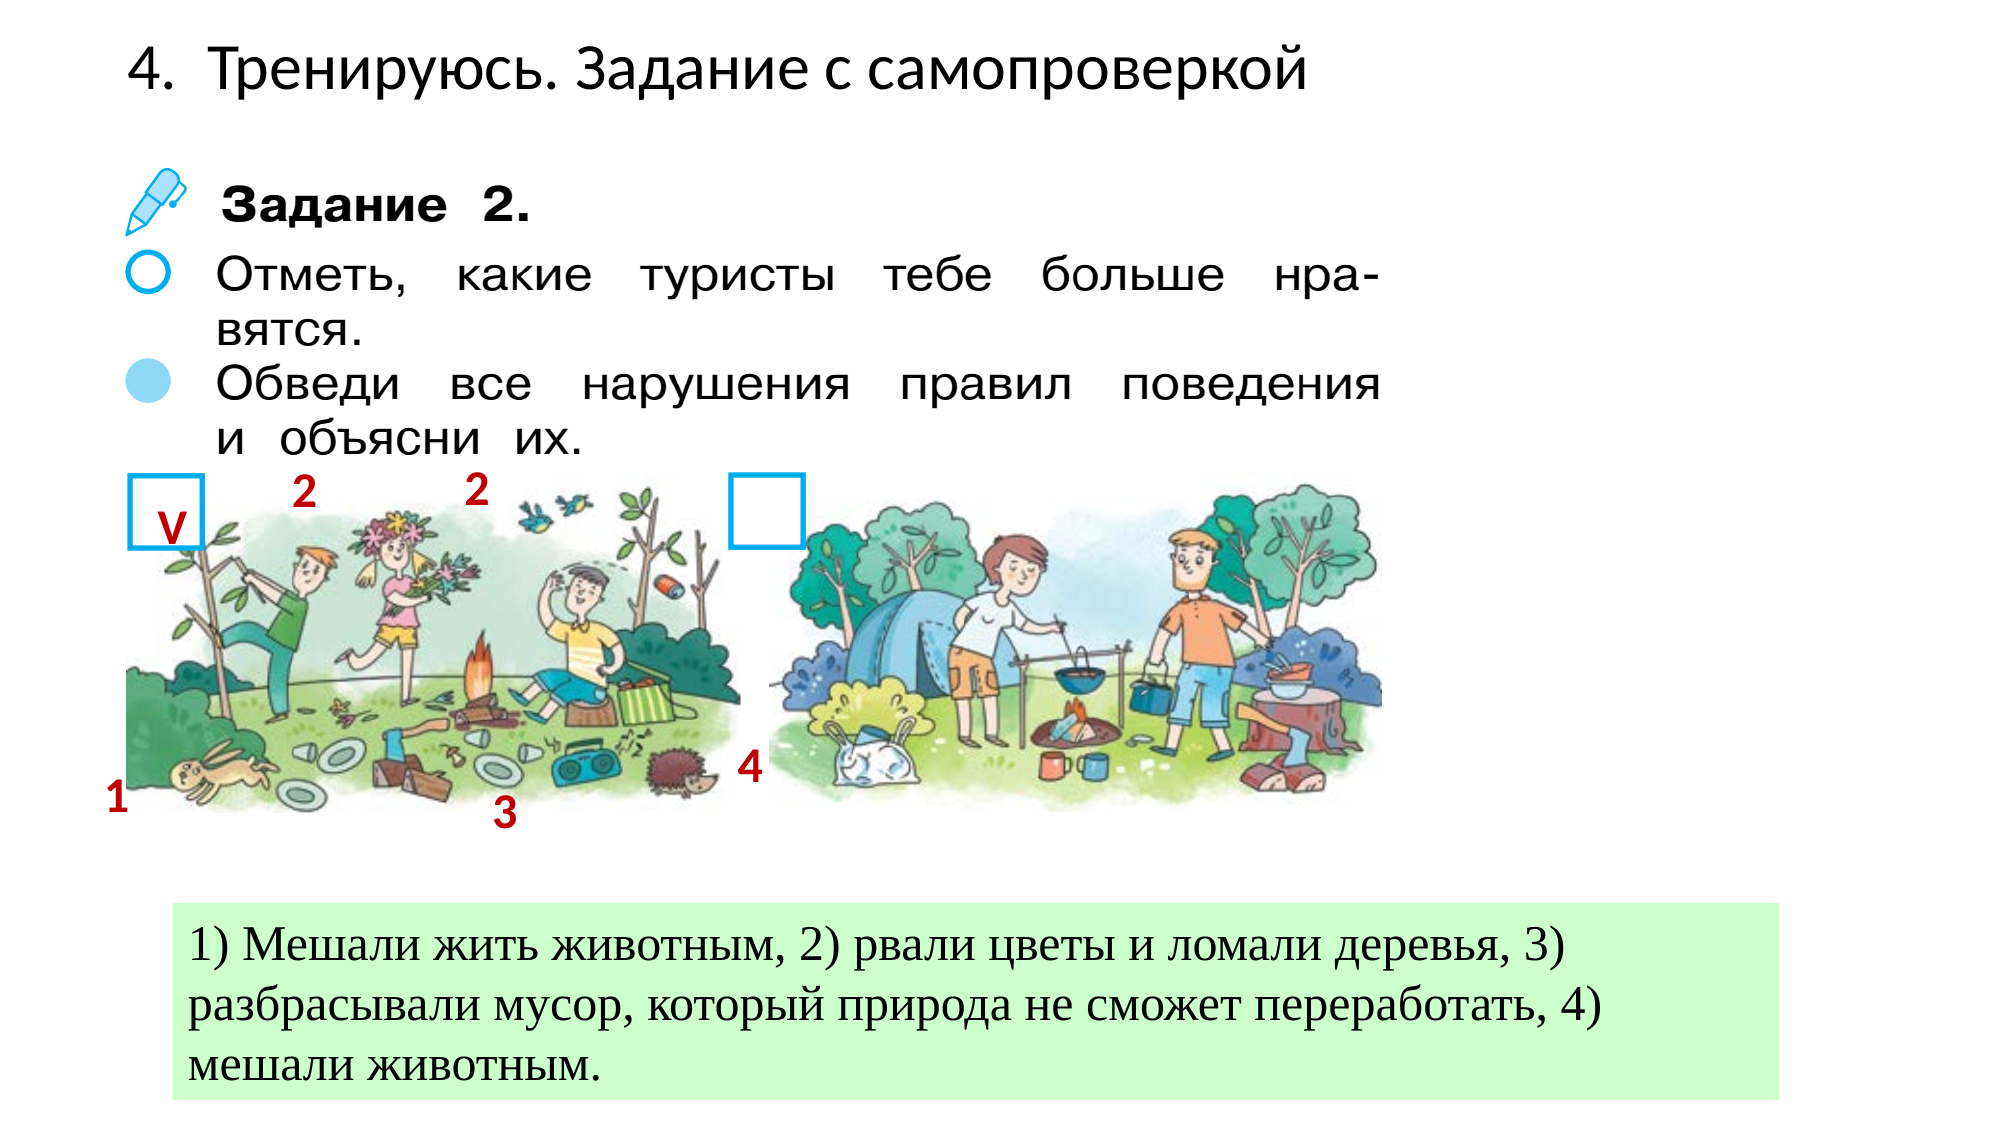

# 4. Тренируюсь. Задание с самопроверкой
2
2
V
4
1
3
1) Мешали жить животным, 2) рвали цветы и ломали деревья, 3) разбрасывали мусор, который природа не сможет переработать, 4) мешали животным.